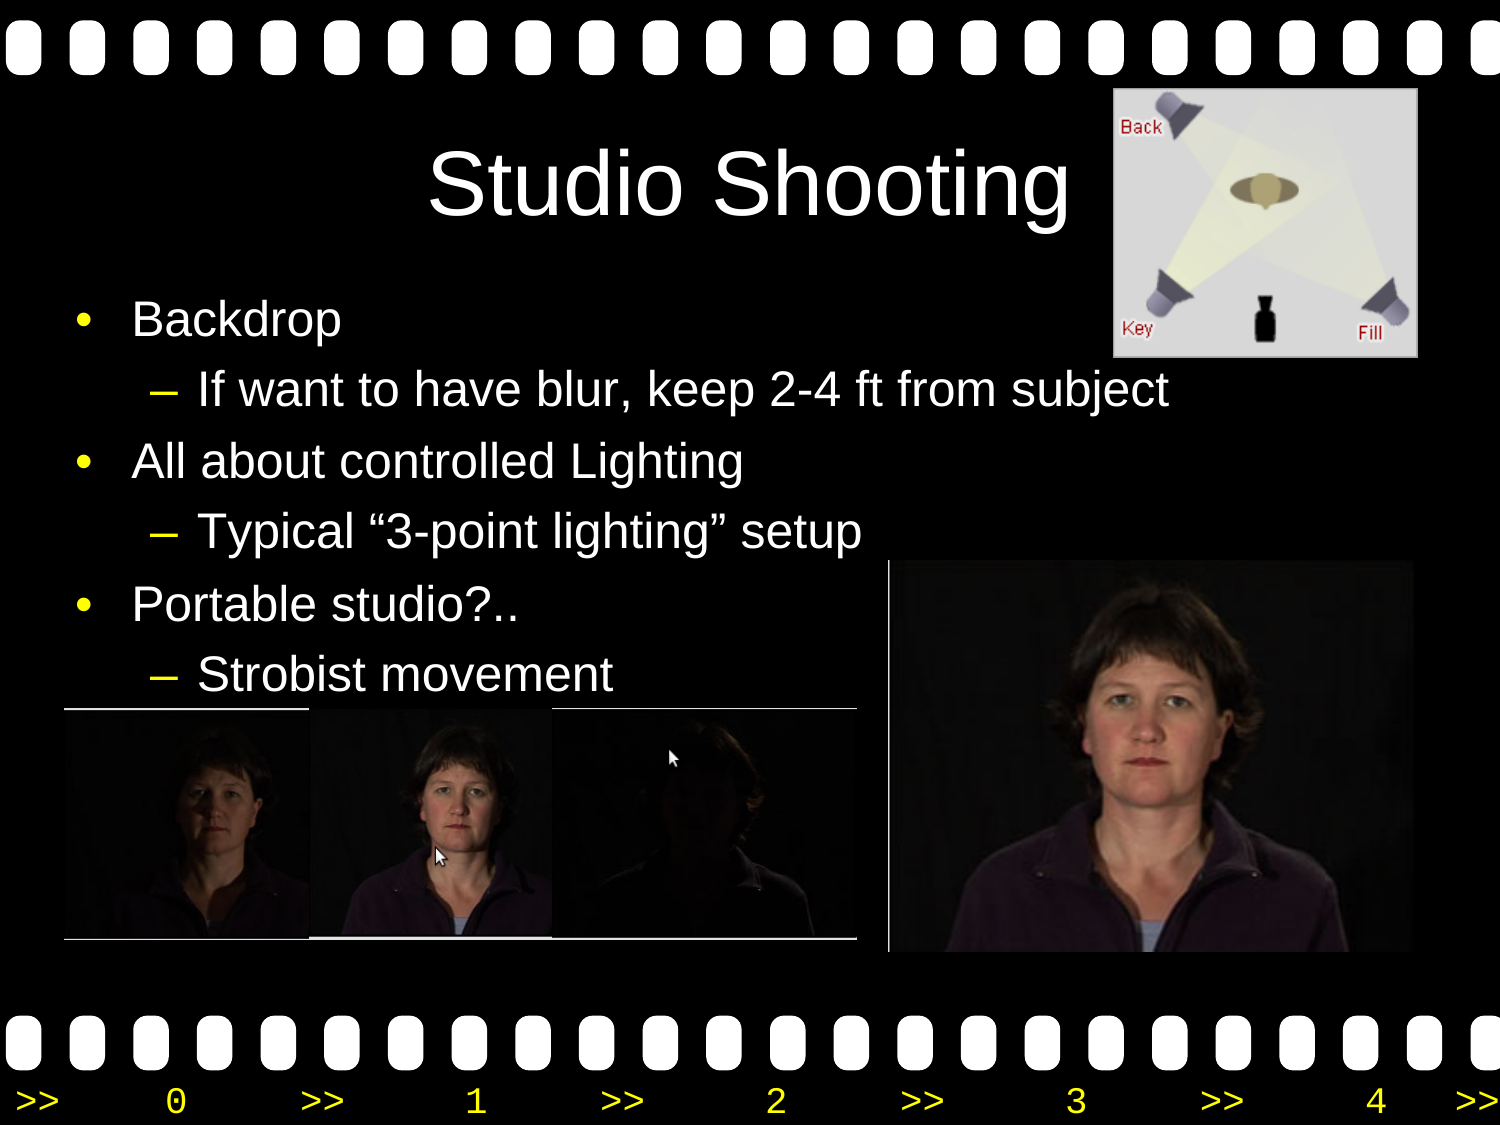

# Studio Shooting
Backdrop
If want to have blur, keep 2-4 ft from subject
All about controlled Lighting
Typical “3-point lighting” setup
Portable studio?..
Strobist movement